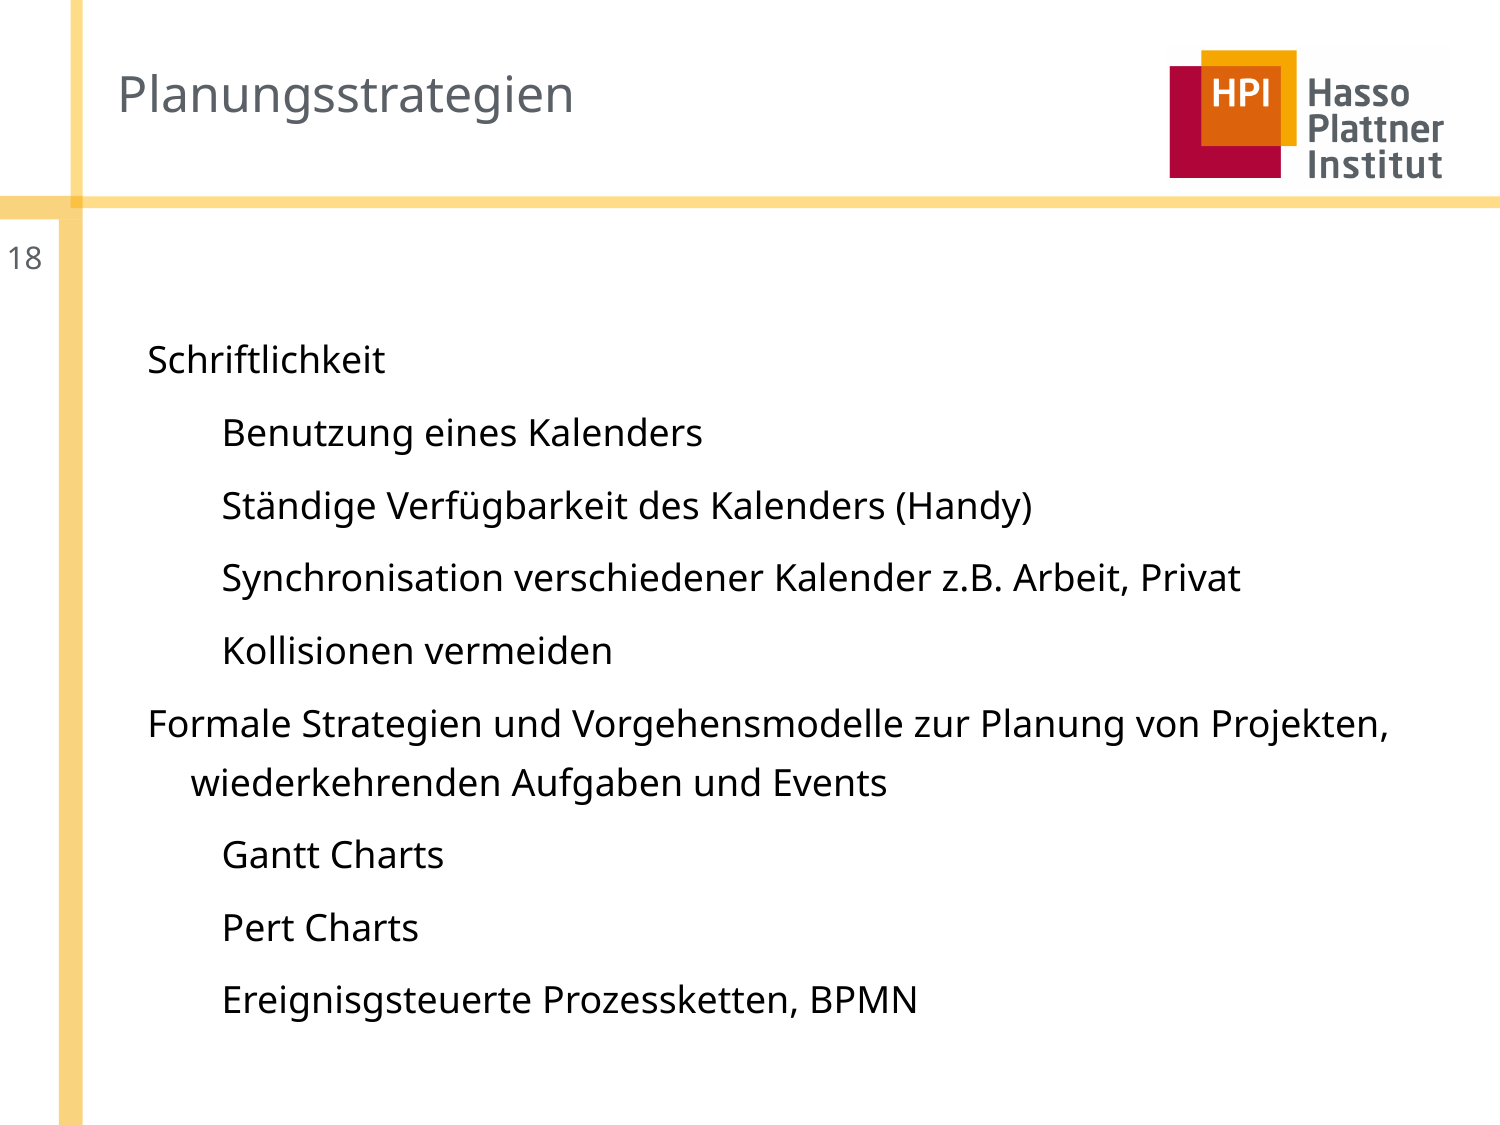

# Planungsstrategien
18
Schriftlichkeit
Benutzung eines Kalenders
Ständige Verfügbarkeit des Kalenders (Handy)
Synchronisation verschiedener Kalender z.B. Arbeit, Privat
Kollisionen vermeiden
Formale Strategien und Vorgehensmodelle zur Planung von Projekten, wiederkehrenden Aufgaben und Events
Gantt Charts
Pert Charts
Ereignisgsteuerte Prozessketten, BPMN